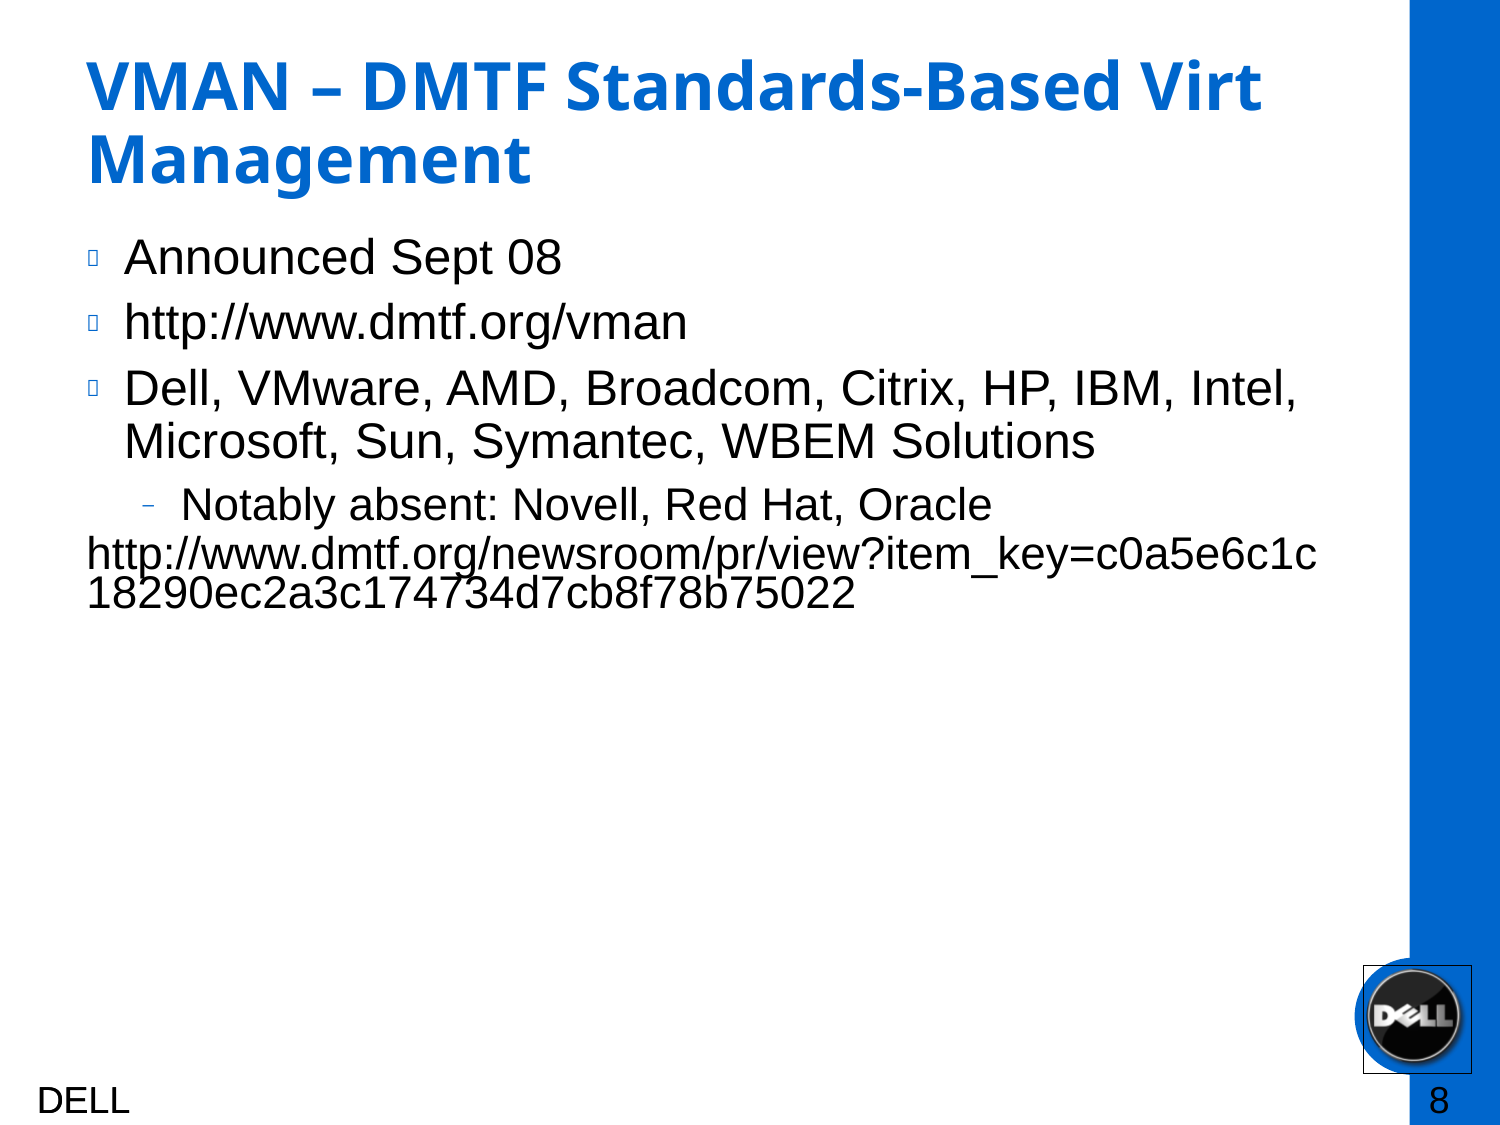

# VMAN – DMTF Standards-Based Virt Management
Announced Sept 08
http://www.dmtf.org/vman
Dell, VMware, AMD, Broadcom, Citrix, HP, IBM, Intel, Microsoft, Sun, Symantec, WBEM Solutions
Notably absent: Novell, Red Hat, Oracle
http://www.dmtf.org/newsroom/pr/view?item_key=c0a5e6c1c18290ec2a3c174734d7cb8f78b75022
<footer>DELL CONFIDENTIAL